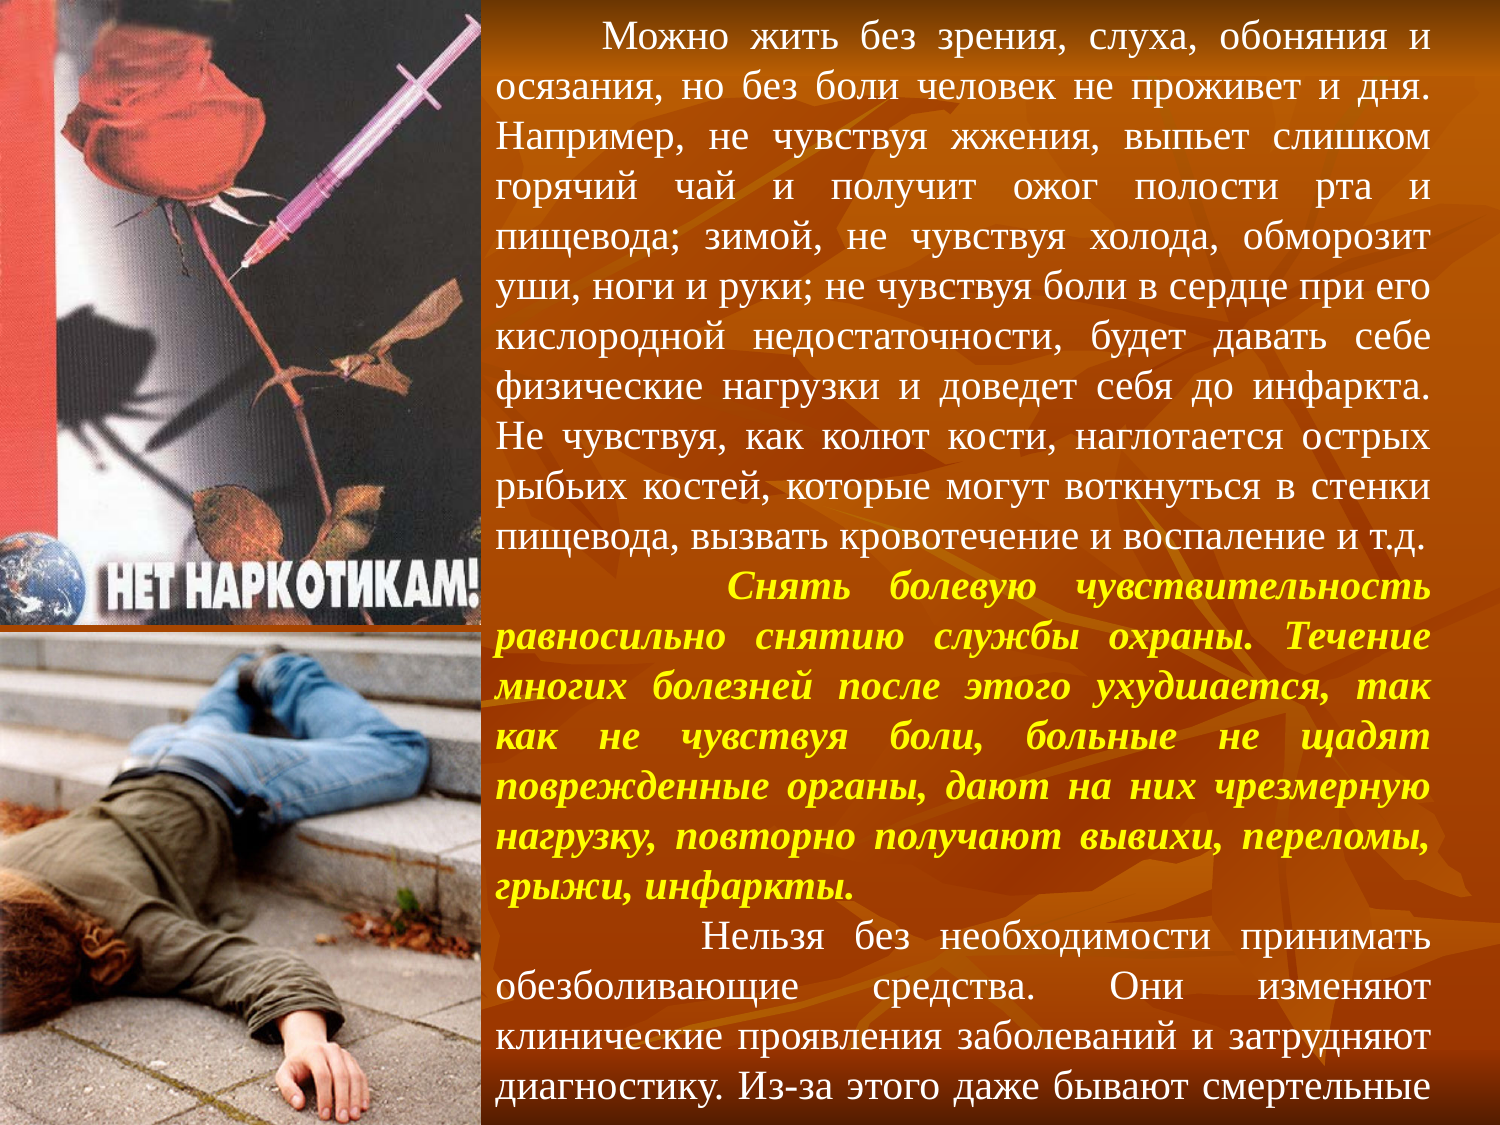

Можно жить без зрения, слуха, обоняния и осязания, но без боли человек не проживет и дня. Например, не чувствуя жжения, выпьет слишком горячий чай и получит ожог полости рта и пищевода; зимой, не чувствуя холода, обморозит уши, ноги и руки; не чувствуя боли в сердце при его кислородной недостаточности, будет давать себе физические нагрузки и доведет себя до инфаркта. Не чувствуя, как колют кости, наглотается острых рыбьих костей, которые могут воткнуться в стенки пищевода, вызвать кровотечение и воспаление и т.д.
 Снять болевую чувствительность равносильно снятию службы охраны. Течение многих болезней после этого ухудшается, так как не чувствуя боли, больные не щадят поврежденные органы, дают на них чрезмерную нагрузку, повторно получают вывихи, переломы, грыжи, инфаркты.
 Нельзя без необходимости принимать обезболивающие средства. Они изменяют клинические проявления заболеваний и затрудняют диагностику. Из-за этого даже бывают смертельные случаи.